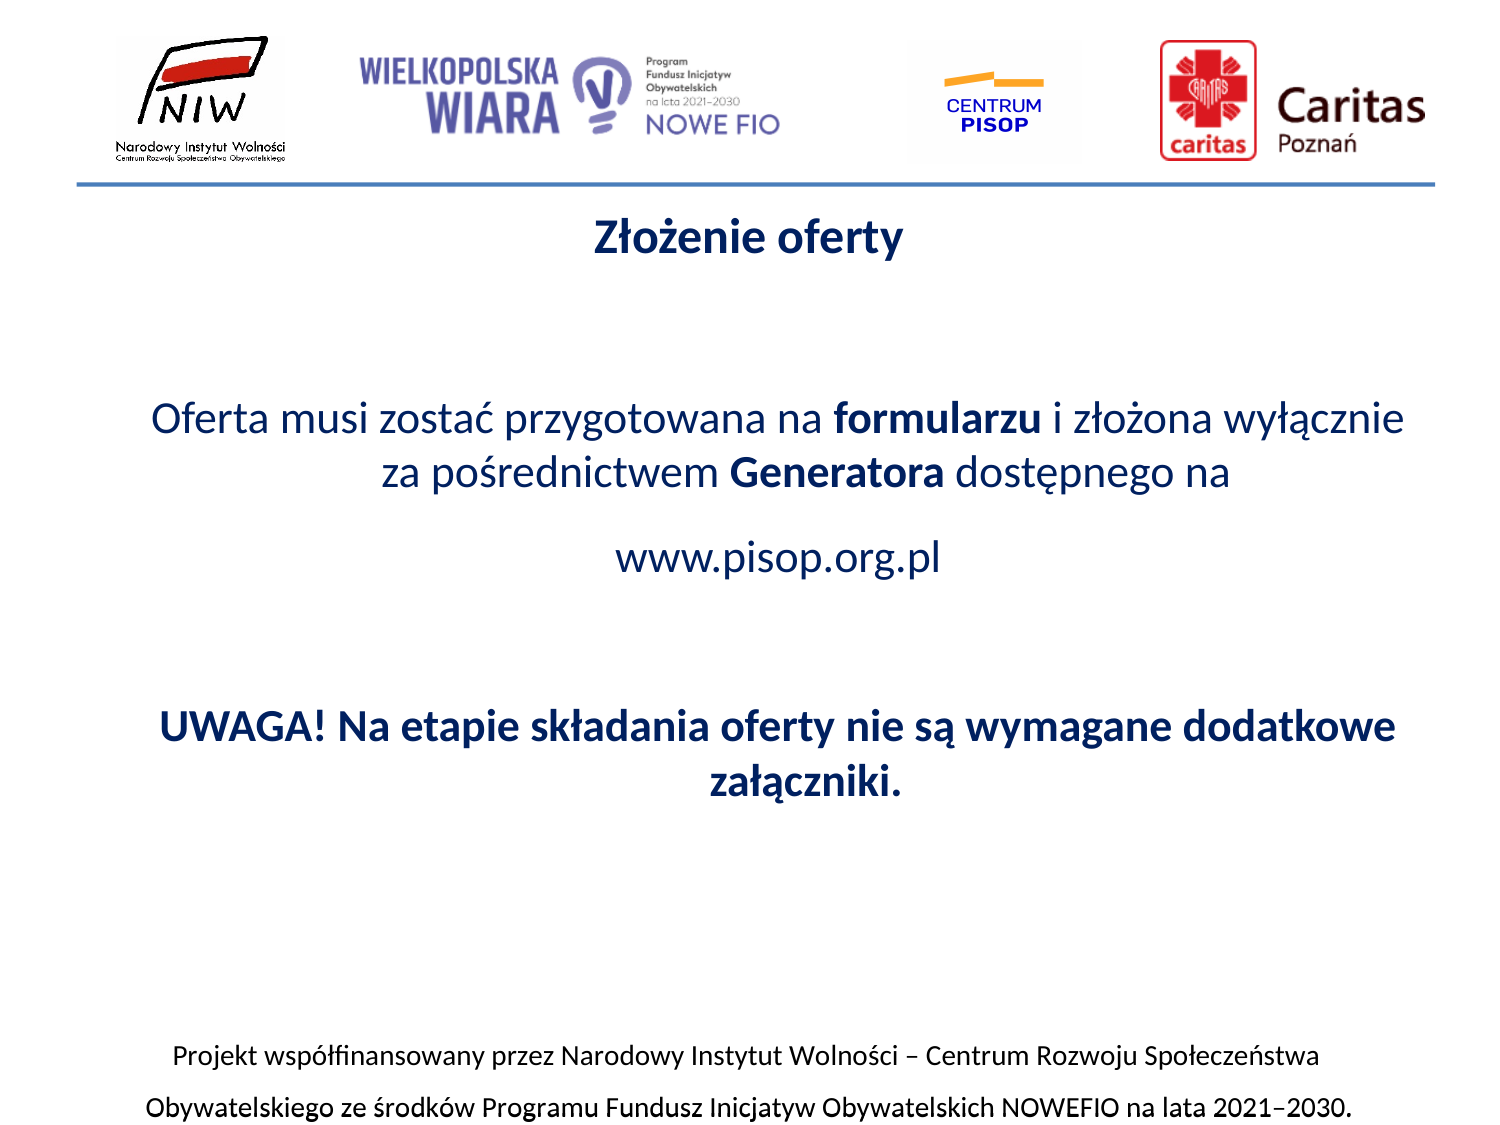

# Złożenie oferty
Oferta musi zostać przygotowana na formularzu i złożona wyłącznie za pośrednictwem Generatora dostępnego na
www.pisop.org.pl
UWAGA! Na etapie składania oferty nie są wymagane dodatkowe załączniki.